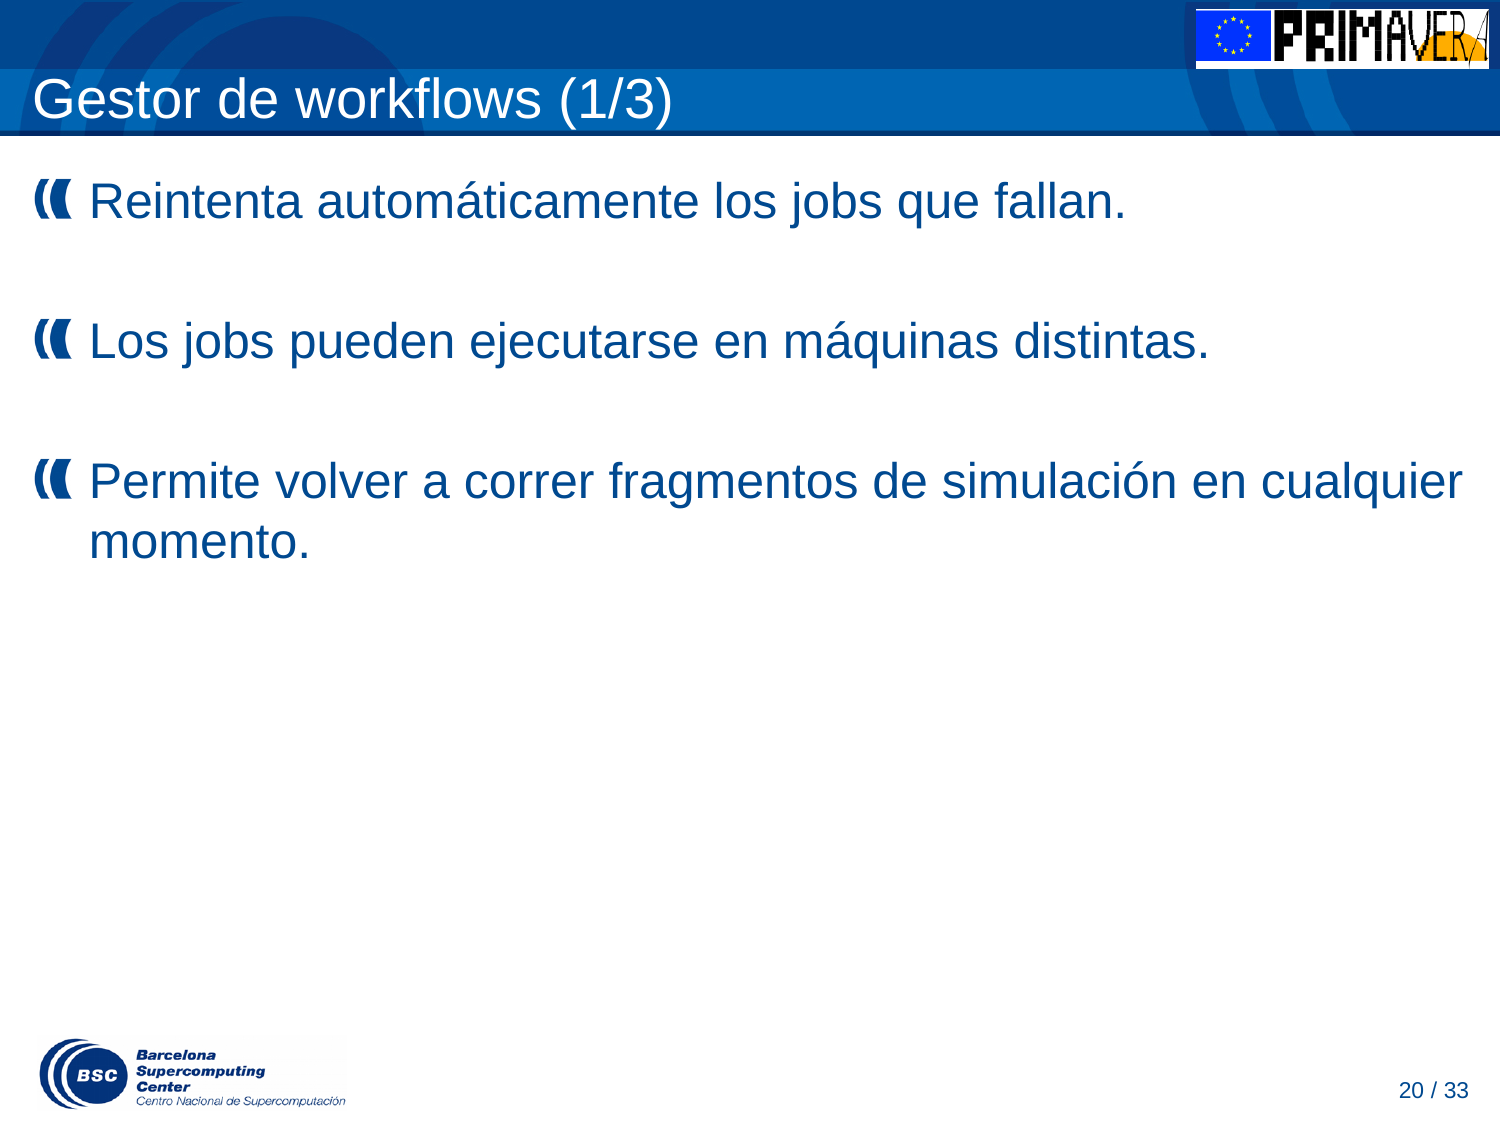

# Gestor de workflows (1/3)
Reintenta automáticamente los jobs que fallan.
Los jobs pueden ejecutarse en máquinas distintas.
Permite volver a correr fragmentos de simulación en cualquier momento.